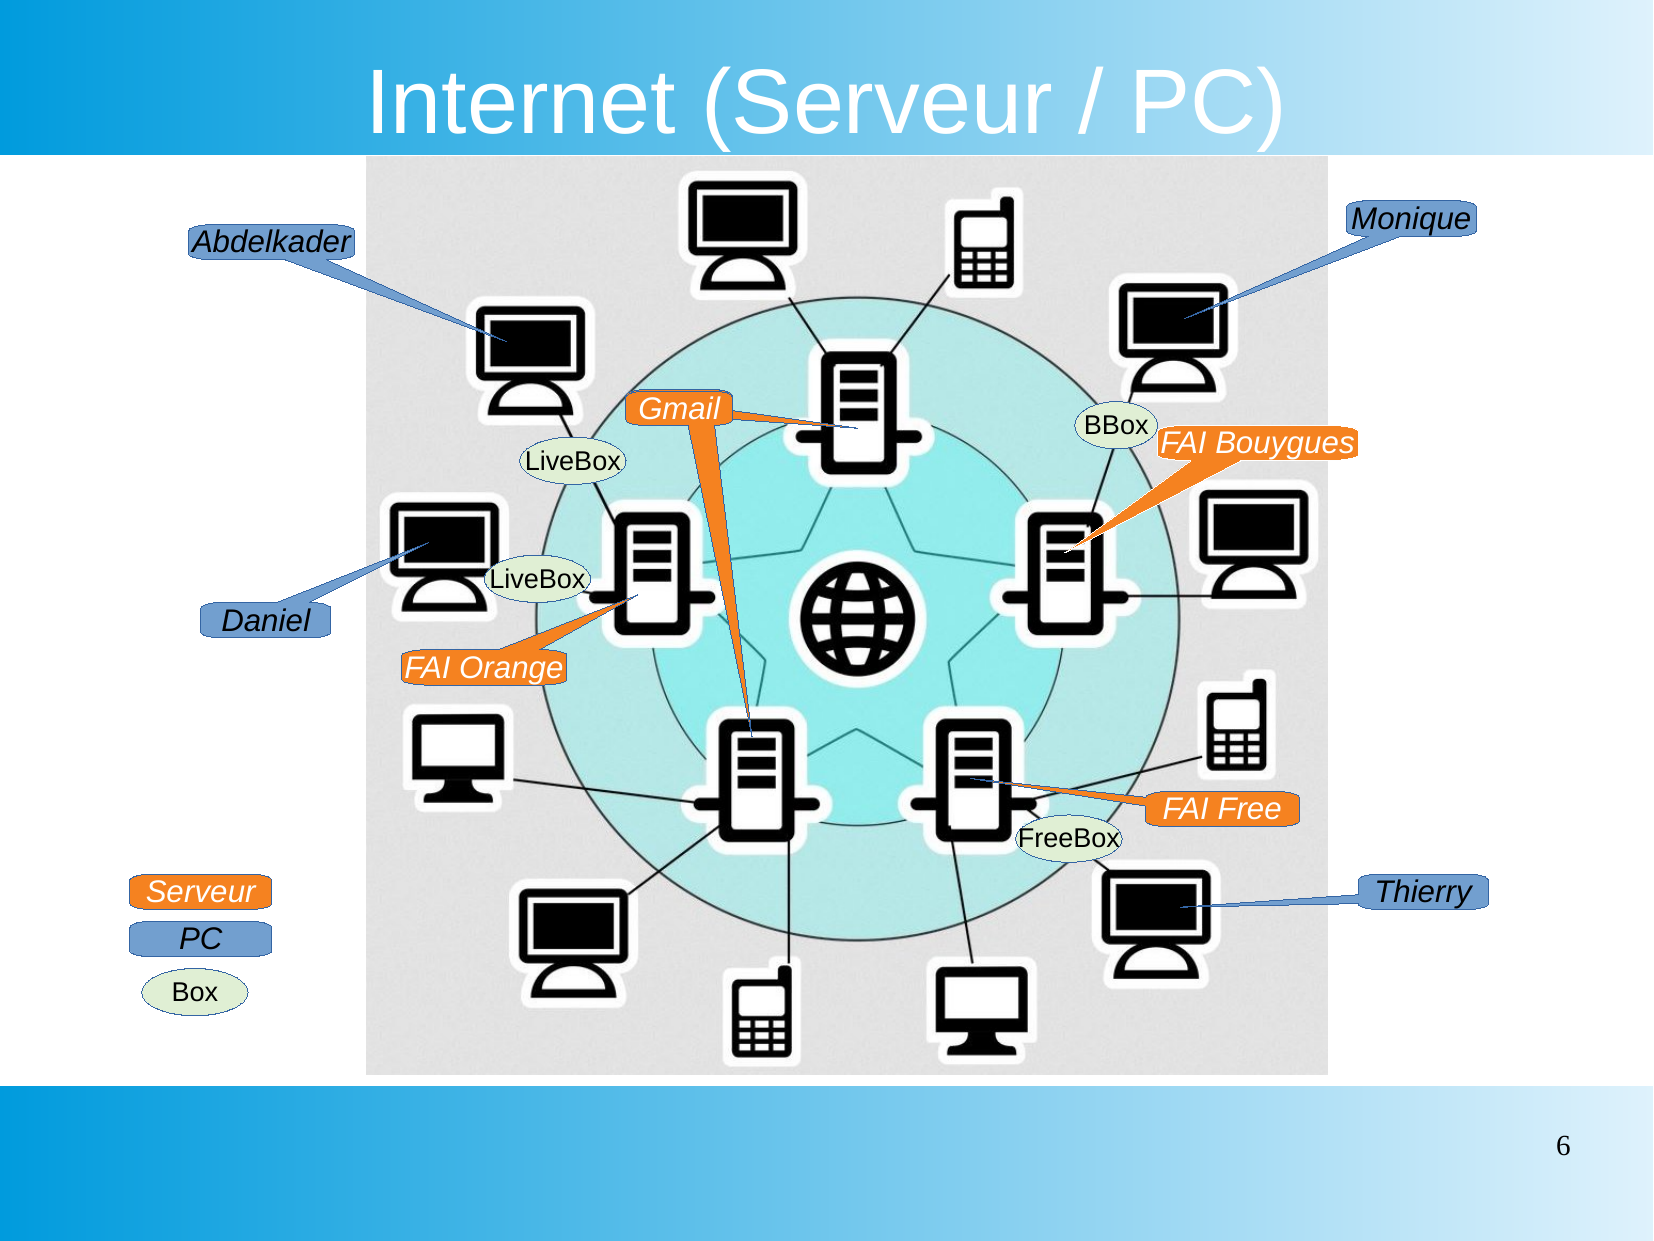

# Internet (Serveur / PC)
Monique
Abdelkader
Daniel
Thierry
PC
Gmail
Gmail
FAI Bouygues
FAI Orange
FAI Free
Serveur
BBox
LiveBox
LiveBox
FreeBox
Box
6